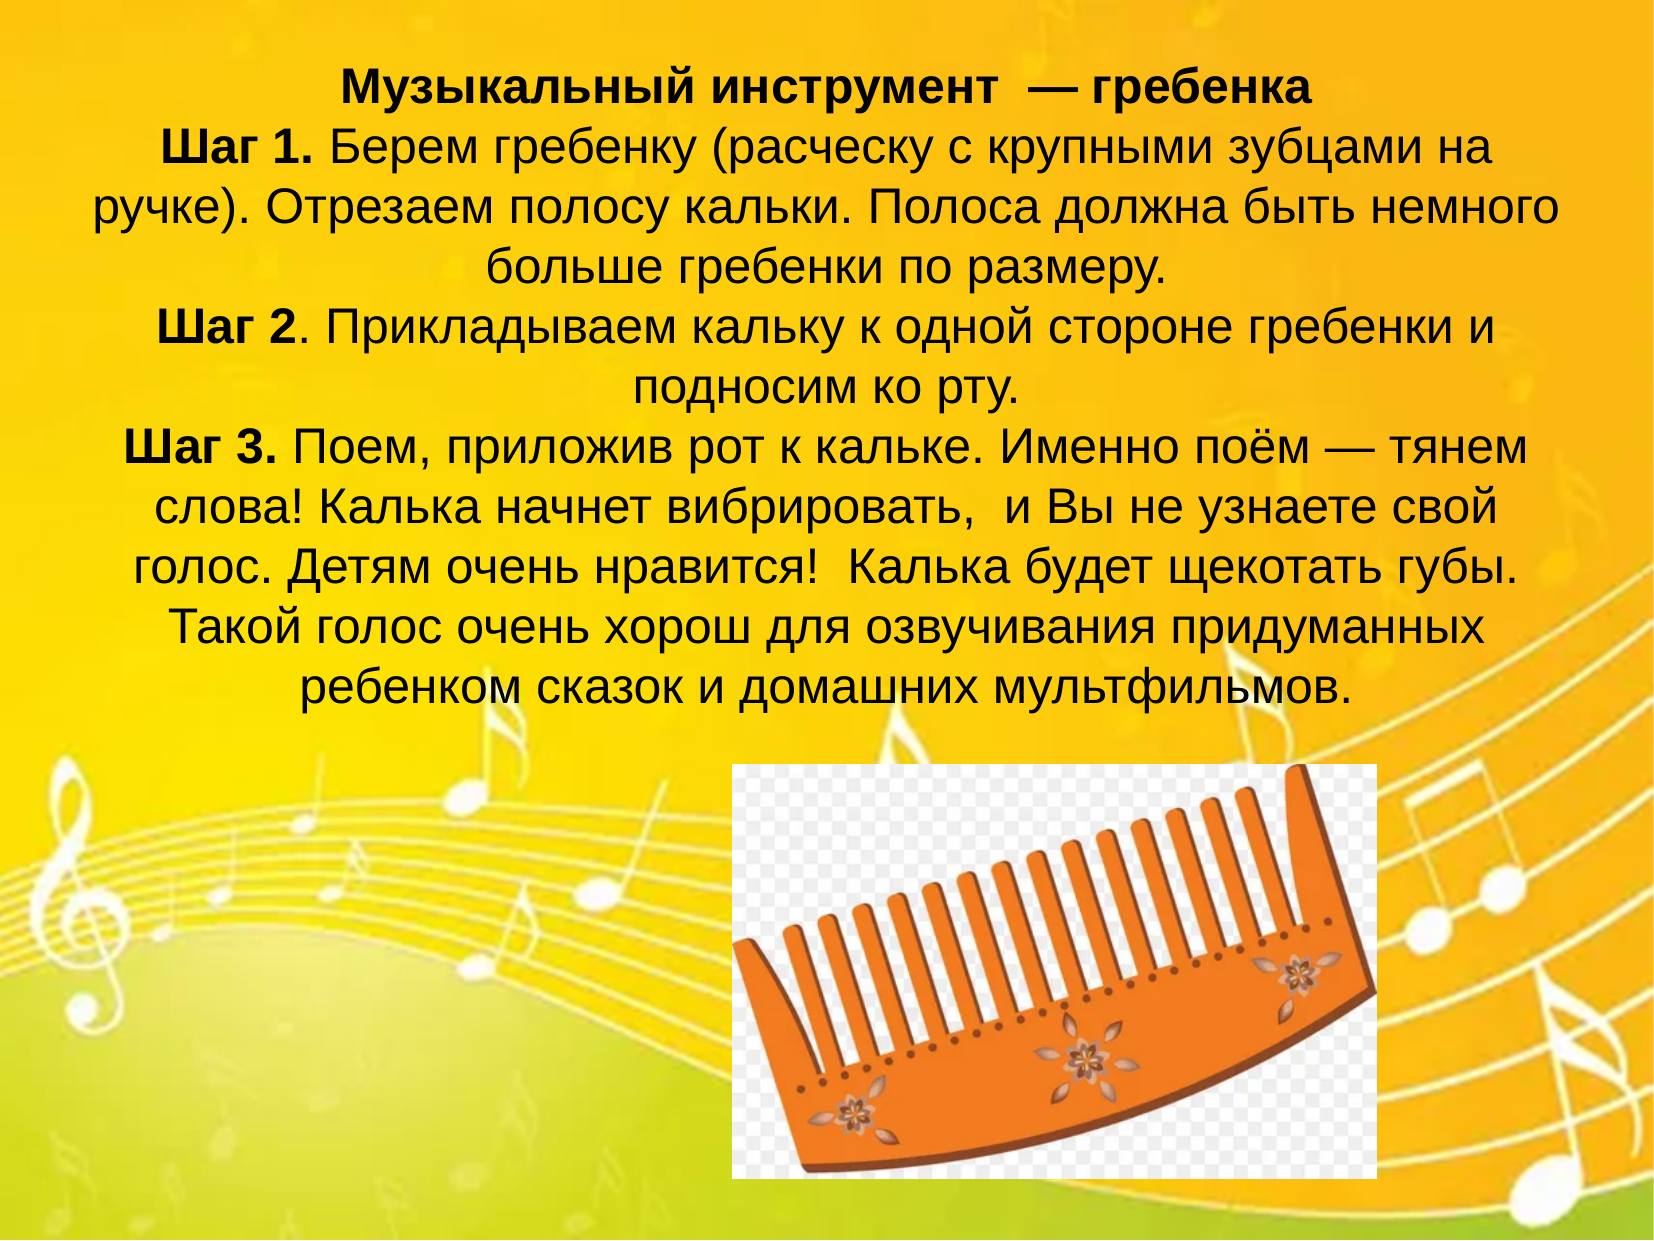

# Музыкальный инструмент — гребенка Шаг 1. Берем гребенку (расческу с крупными зубцами на ручке). Отрезаем полосу кальки. Полоса должна быть немного больше гребенки по размеру. Шаг 2. Прикладываем кальку к одной стороне гребенки и подносим ко рту. Шаг 3. Поем, приложив рот к кальке. Именно поём — тянем слова! Калька начнет вибрировать, и Вы не узнаете свой голос. Детям очень нравится! Калька будет щекотать губы. Такой голос очень хорош для озвучивания придуманных ребенком сказок и домашних мультфильмов.